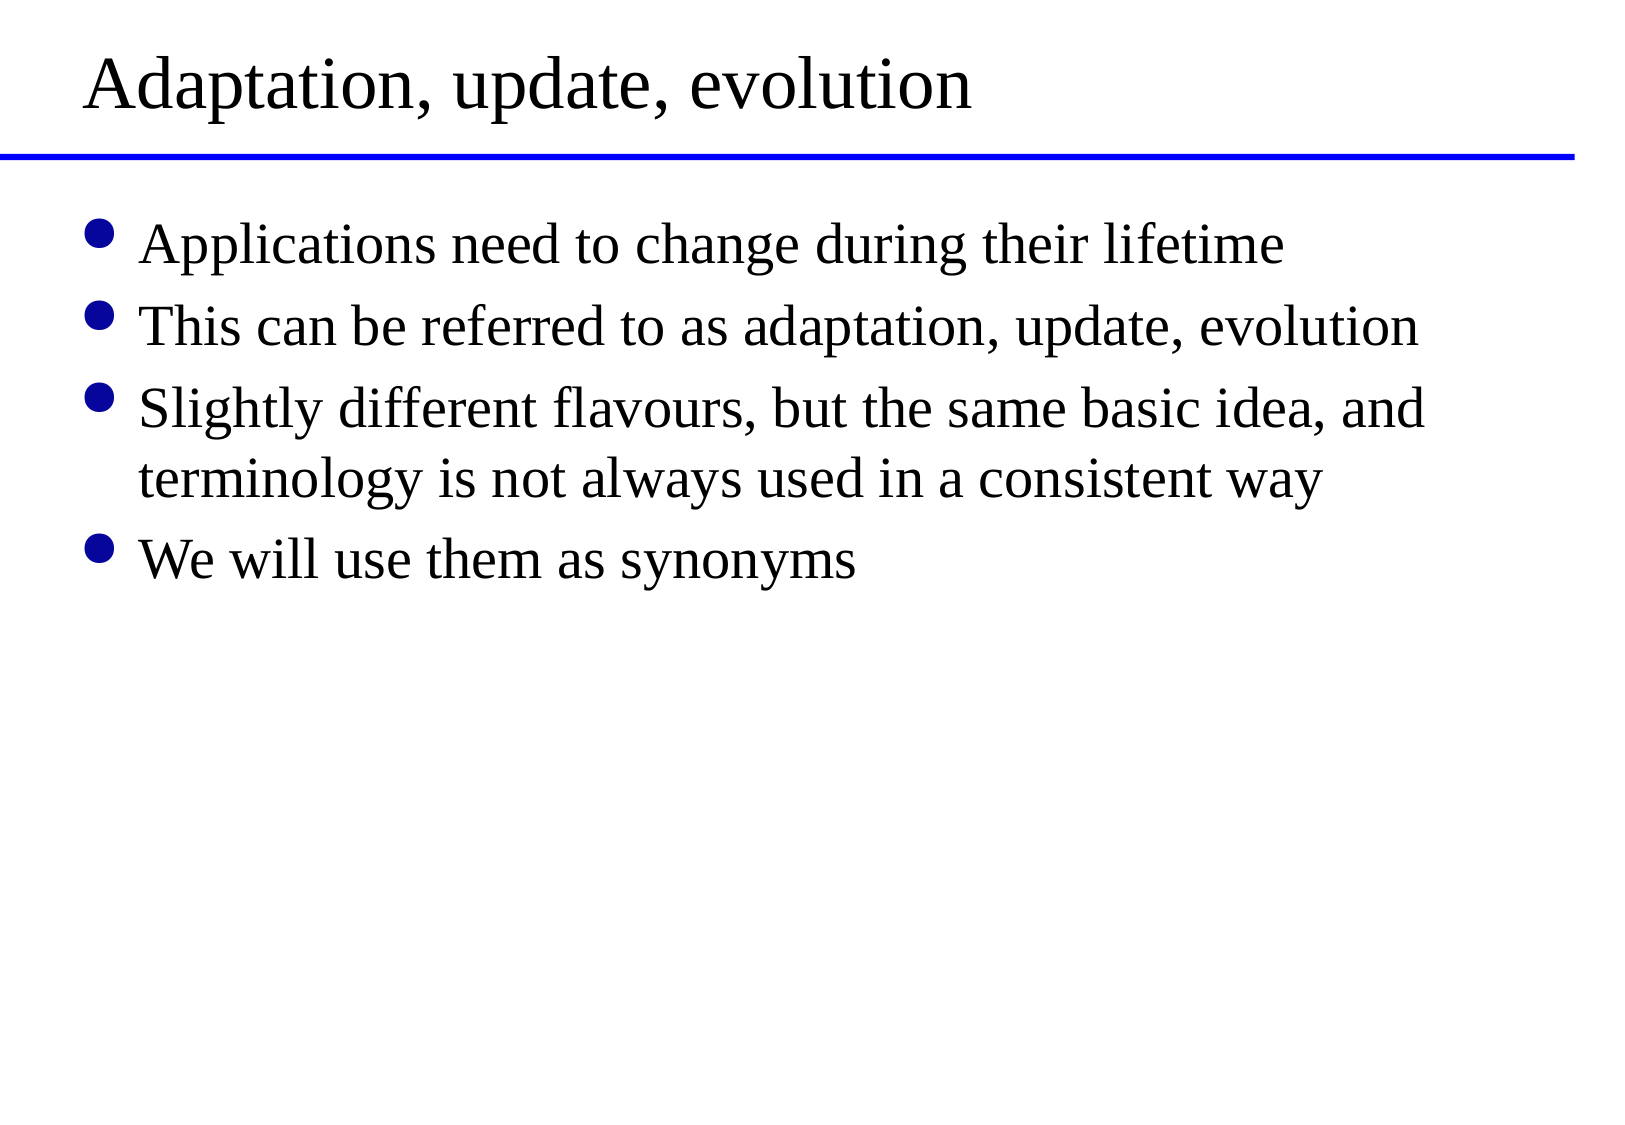

# Adaptation, update, evolution
Applications need to change during their lifetime
This can be referred to as adaptation, update, evolution
Slightly different flavours, but the same basic idea, and terminology is not always used in a consistent way
We will use them as synonyms